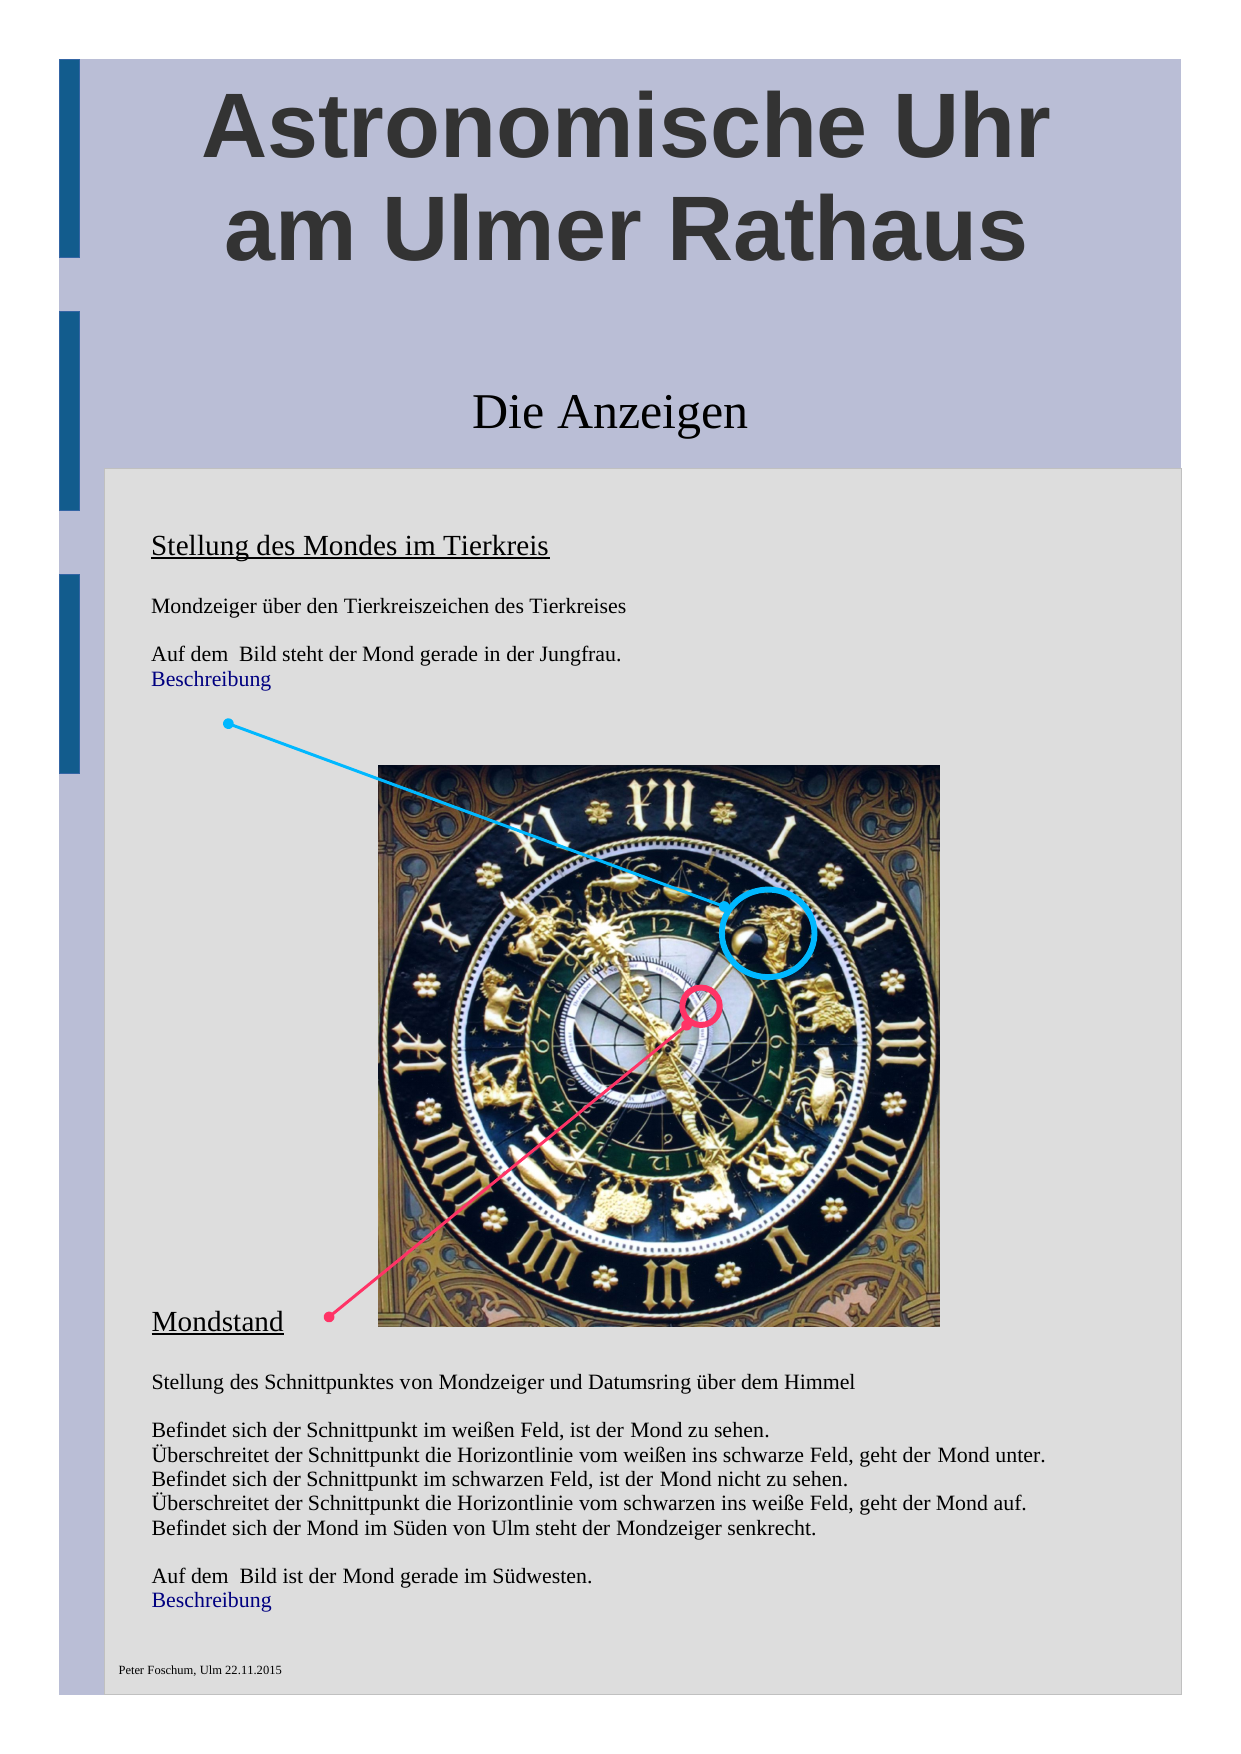

# Astronomische Uhr am Ulmer Rathaus
Die Anzeigen
Stellung des Mondes im Tierkreis
Mondzeiger über den Tierkreiszeichen des Tierkreises
Auf dem Bild steht der Mond gerade in der Jungfrau.
Beschreibung
Mondstand
Stellung des Schnittpunktes von Mondzeiger und Datumsring über dem Himmel
Befindet sich der Schnittpunkt im weißen Feld, ist der Mond zu sehen.
Überschreitet der Schnittpunkt die Horizontlinie vom weißen ins schwarze Feld, geht der Mond unter.
Befindet sich der Schnittpunkt im schwarzen Feld, ist der Mond nicht zu sehen.
Überschreitet der Schnittpunkt die Horizontlinie vom schwarzen ins weiße Feld, geht der Mond auf.
Befindet sich der Mond im Süden von Ulm steht der Mondzeiger senkrecht.
Auf dem Bild ist der Mond gerade im Südwesten.
Beschreibung
Peter Foschum, Ulm 22.11.2015